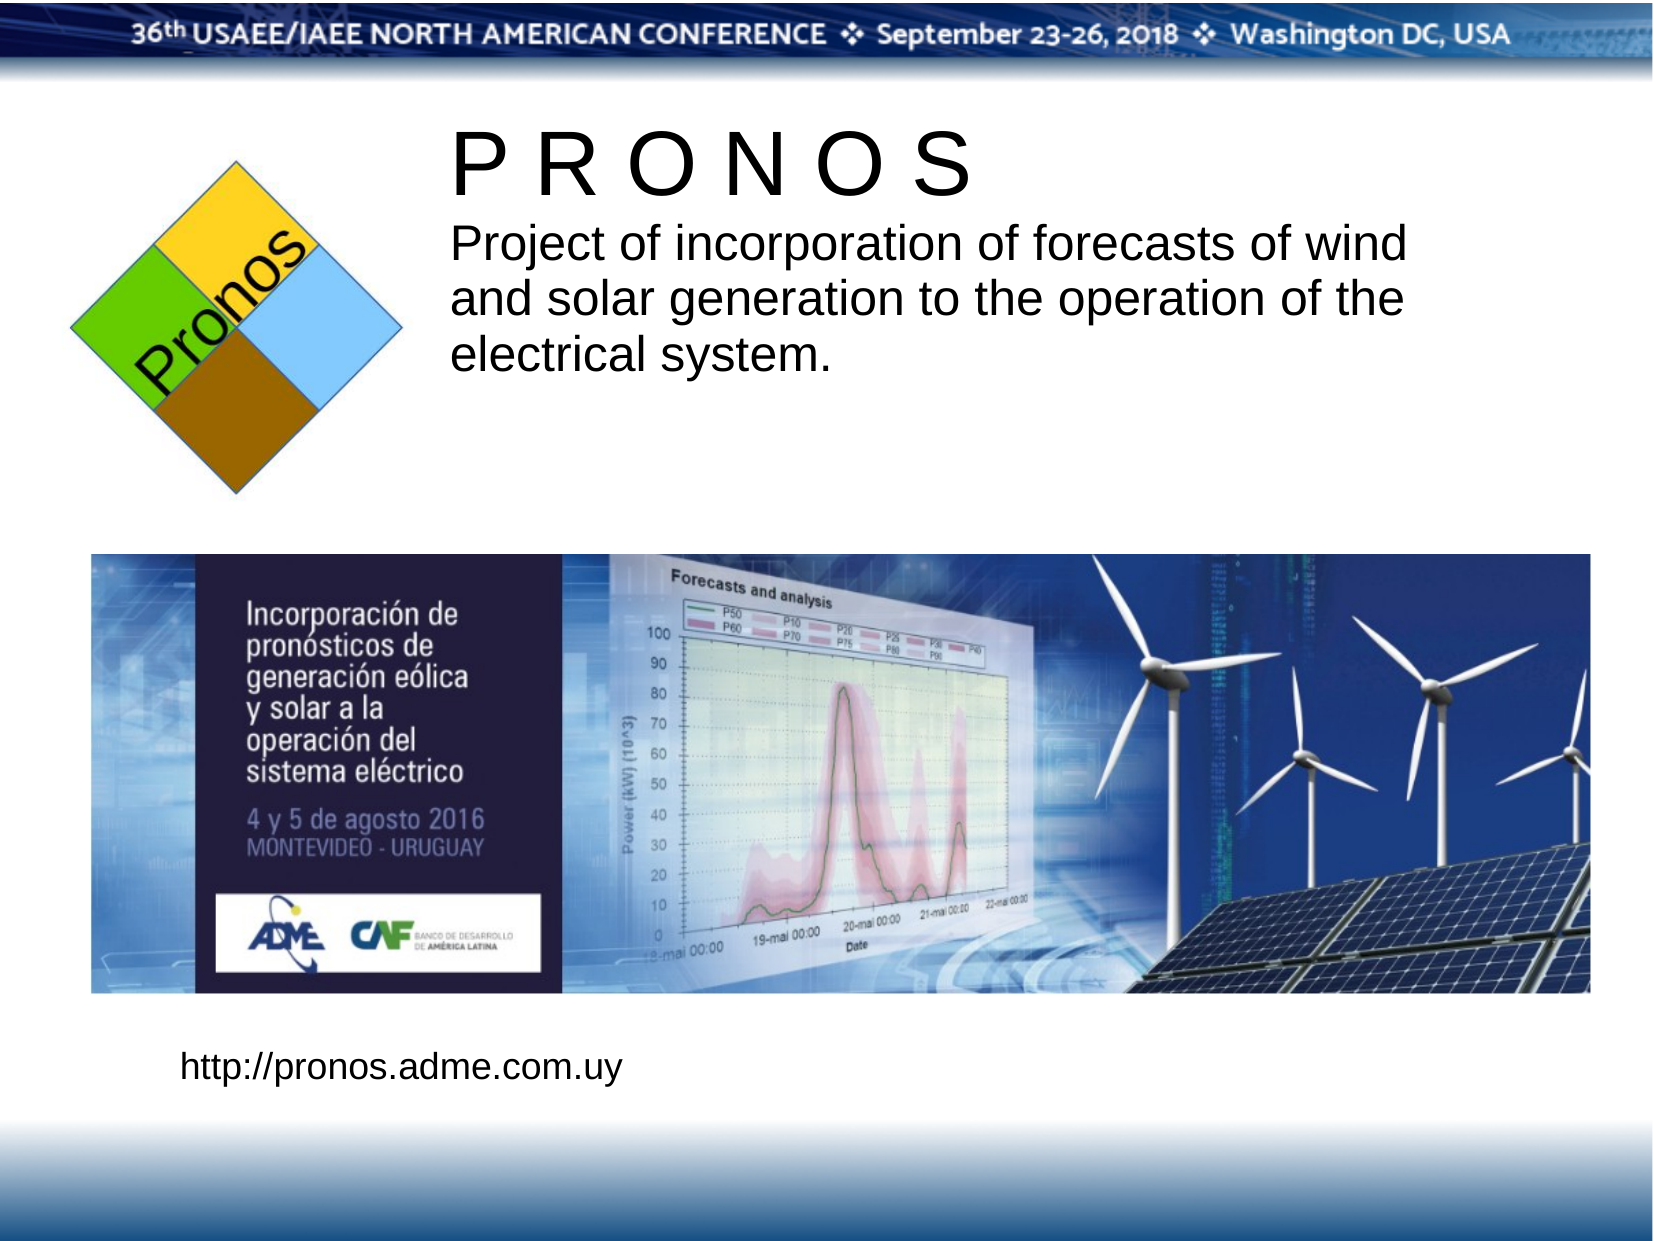

P R O N O S
Project of incorporation of forecasts of wind and solar generation to the operation of the electrical system.
http://pronos.adme.com.uy